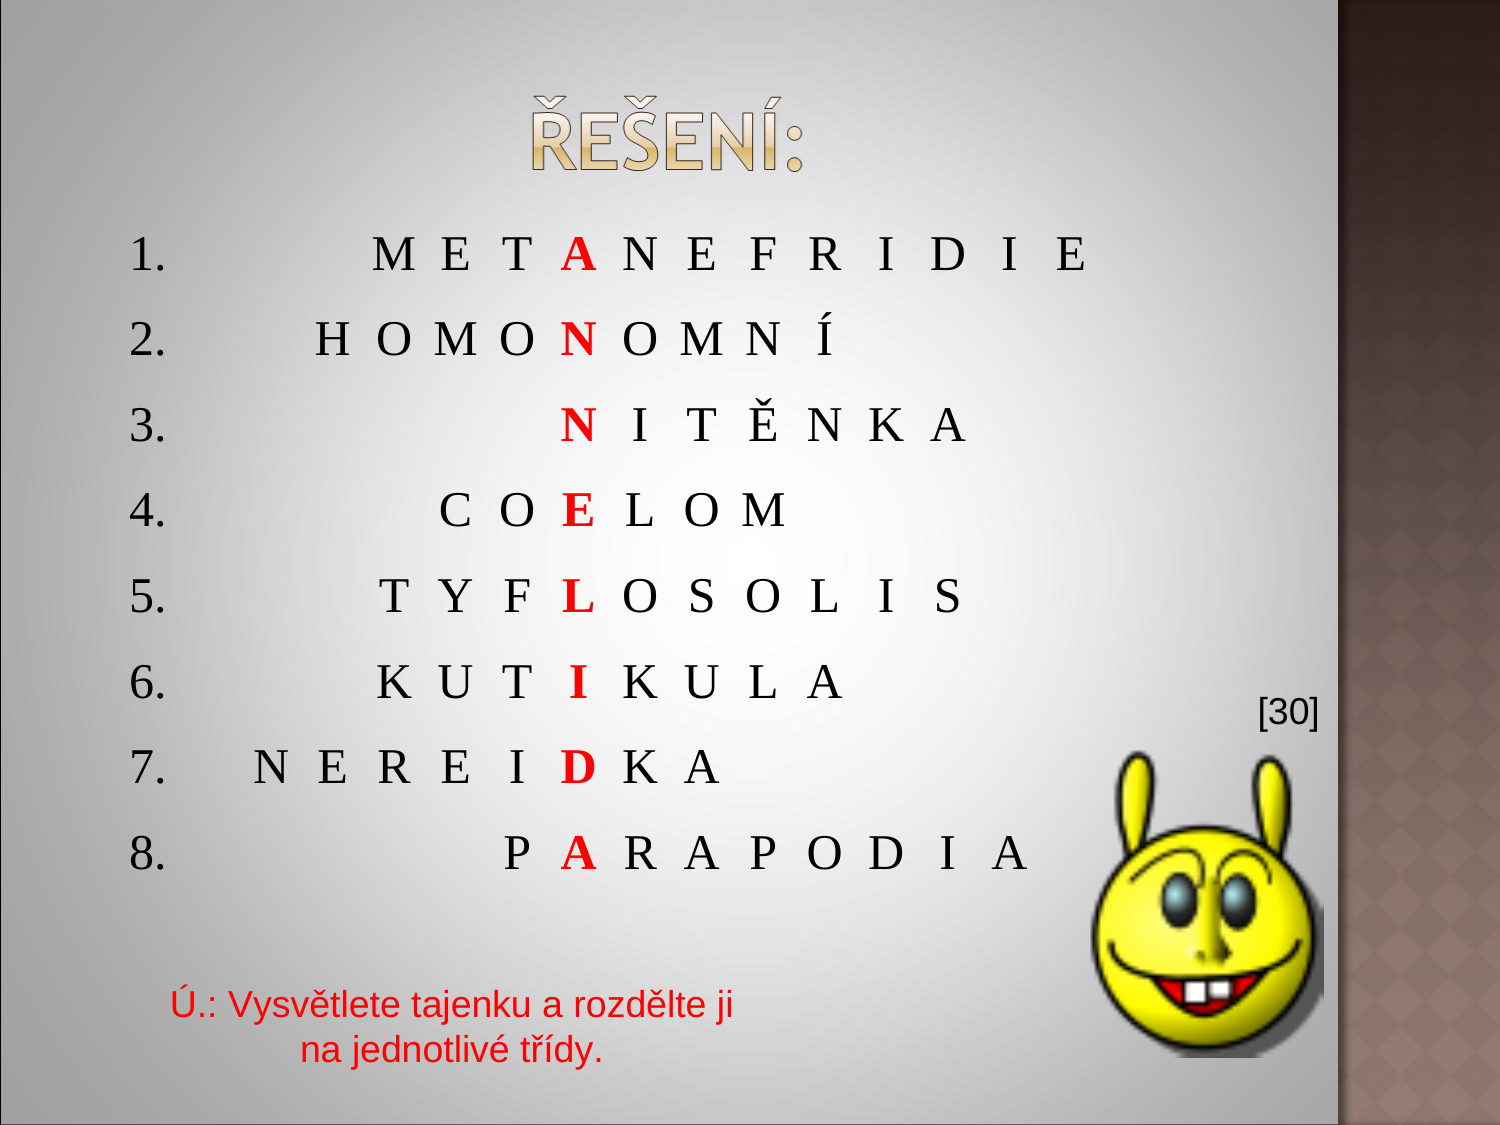

| 1. | | | | M | E | T | A | N | E | F | R | I | D | I | E |
| --- | --- | --- | --- | --- | --- | --- | --- | --- | --- | --- | --- | --- | --- | --- | --- |
| 2. | | | H | O | M | O | N | O | M | N | Í | | | | |
| 3. | | | | | | | N | I | T | Ě | N | K | A | | |
| 4. | | | | | C | O | E | L | O | M | | | | | |
| 5. | | | | T | Y | F | L | O | S | O | L | I | S | | |
| 6. | | | | K | U | T | I | K | U | L | A | | | | |
| 7. | | N | E | R | E | I | D | K | A | | | | | | |
| 8. | | | | | | P | A | R | A | P | O | D | I | A | |
[30]
Ú.: Vysvětlete tajenku a rozdělte ji
na jednotlivé třídy.